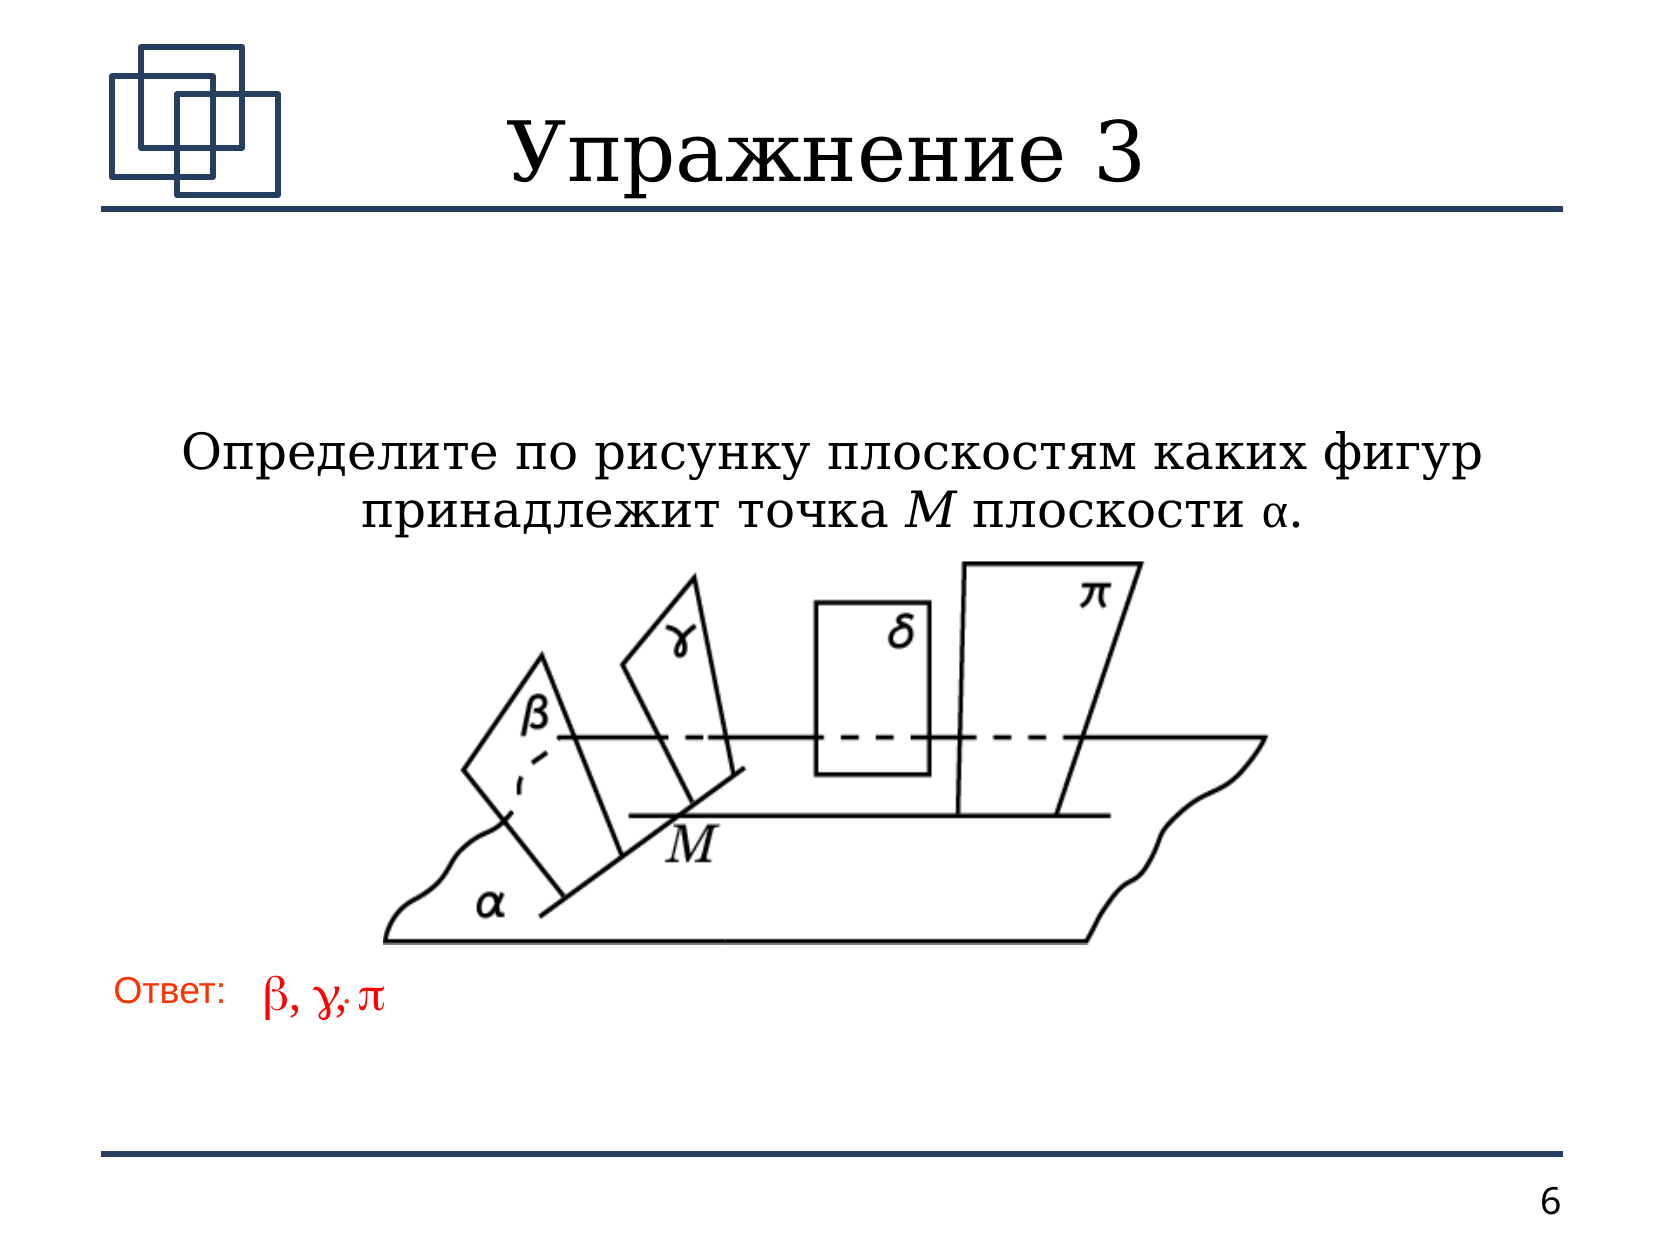

# Упражнение 3
Определите по рисунку плоскостям каких фигур принадлежит точка M плоскости α.
Ответ: .